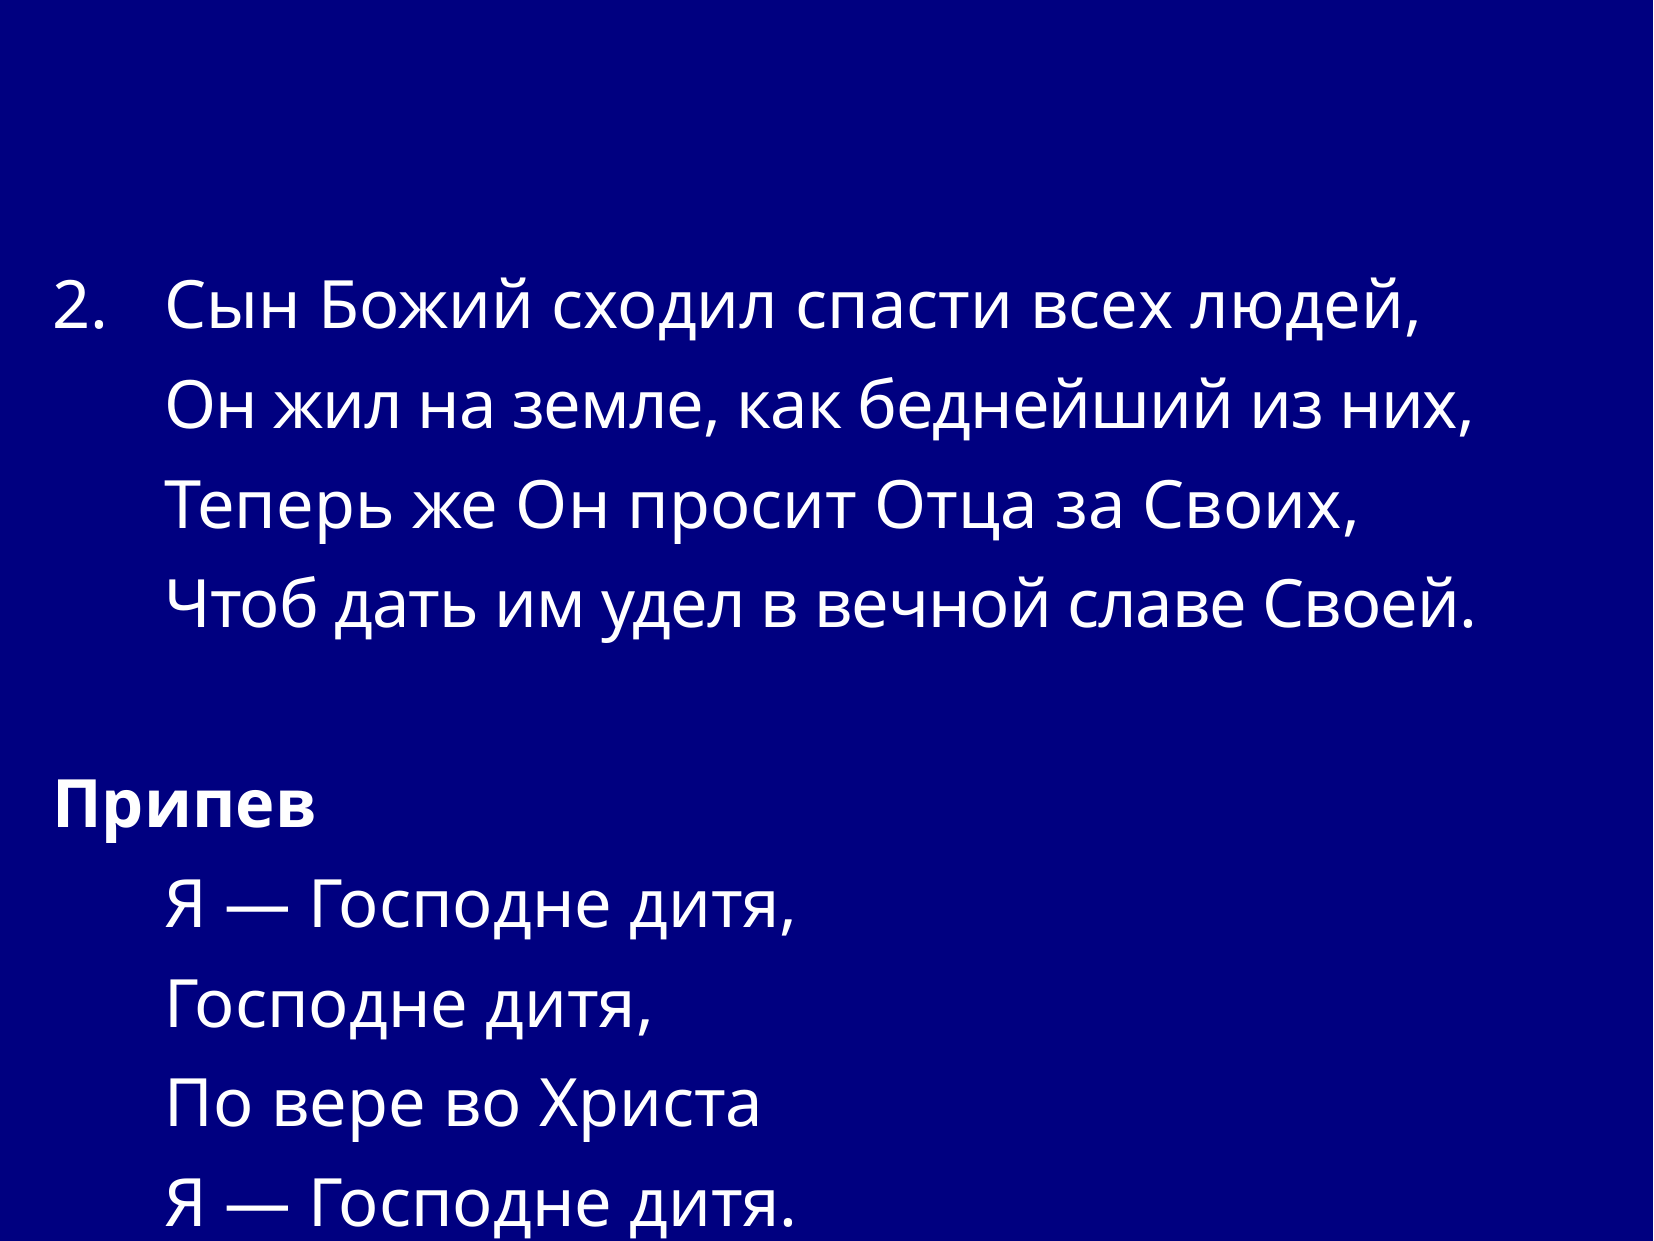

2.	Сын Божий сходил спасти всех людей,
	Он жил на земле, как беднейший из них,
	Теперь же Он просит Отца за Своих,
	Чтоб дать им удел в вечной славе Своей.
Припев
	Я — Господне дитя,
	Господне дитя,
	По вере во Христа
	Я — Господне дитя.